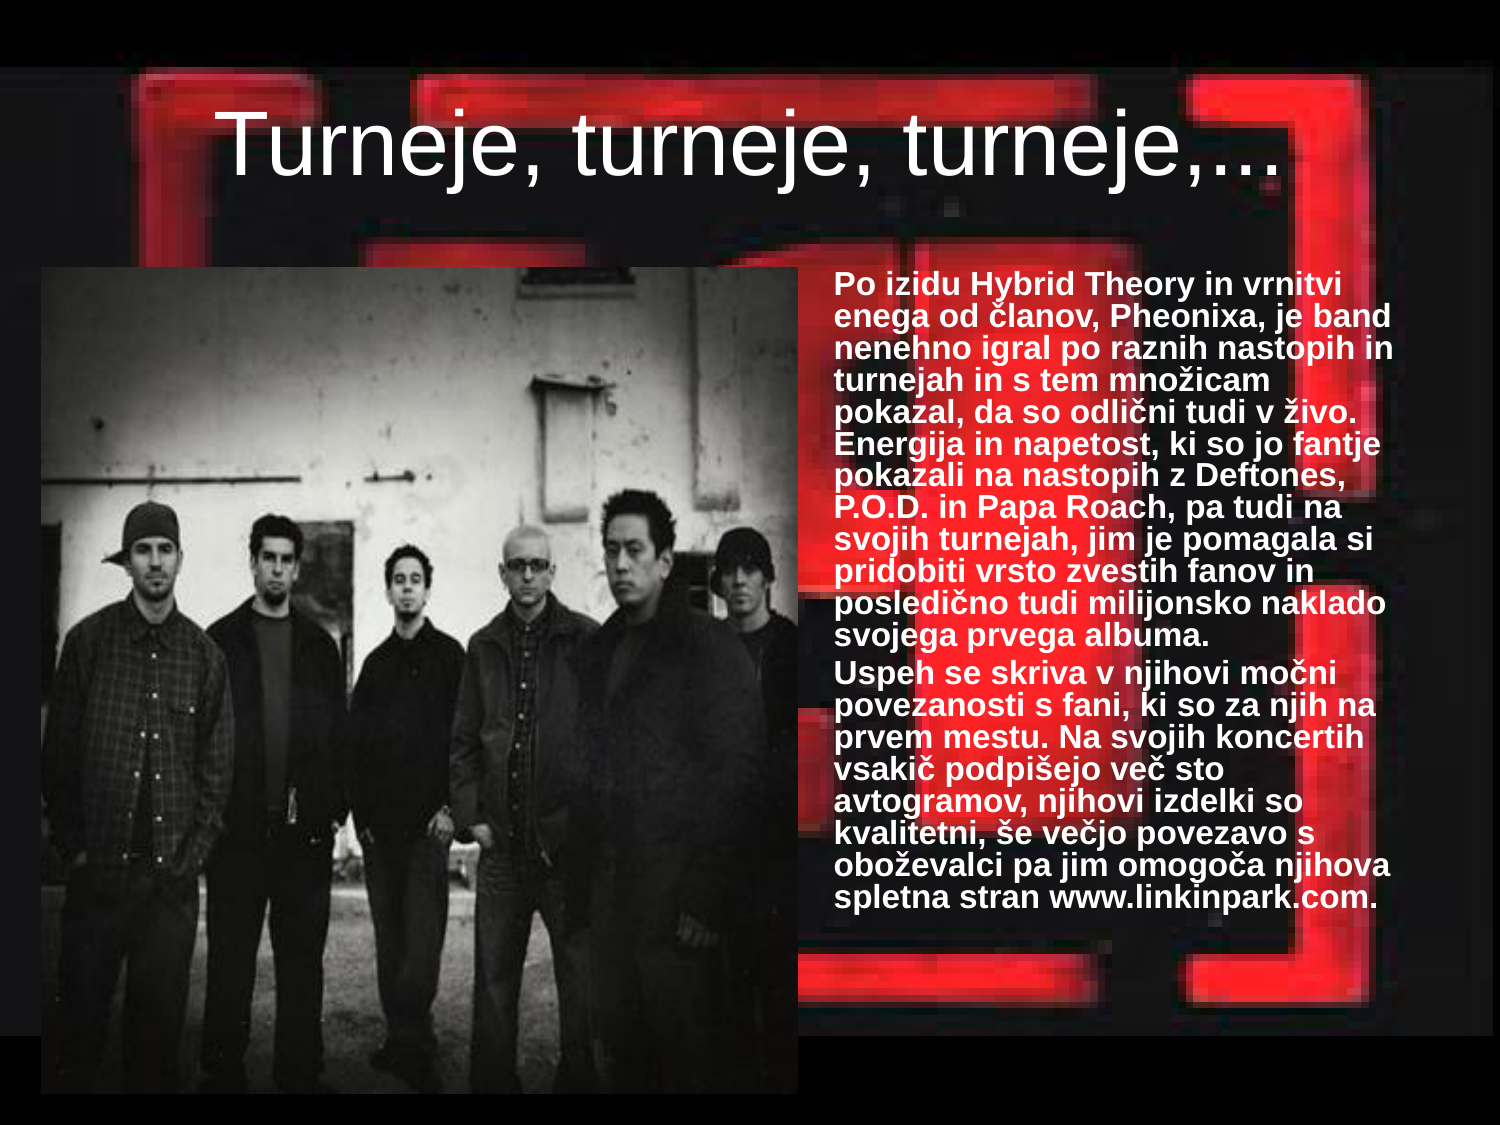

# Turneje, turneje, turneje,...
Po izidu Hybrid Theory in vrnitvi enega od članov, Pheonixa, je band nenehno igral po raznih nastopih in turnejah in s tem množicam pokazal, da so odlični tudi v živo. Energija in napetost, ki so jo fantje pokazali na nastopih z Deftones, P.O.D. in Papa Roach, pa tudi na svojih turnejah, jim je pomagala si pridobiti vrsto zvestih fanov in posledično tudi milijonsko naklado svojega prvega albuma.
Uspeh se skriva v njihovi močni povezanosti s fani, ki so za njih na prvem mestu. Na svojih koncertih vsakič podpišejo več sto avtogramov, njihovi izdelki so kvalitetni, še večjo povezavo s oboževalci pa jim omogoča njihova spletna stran www.linkinpark.com.